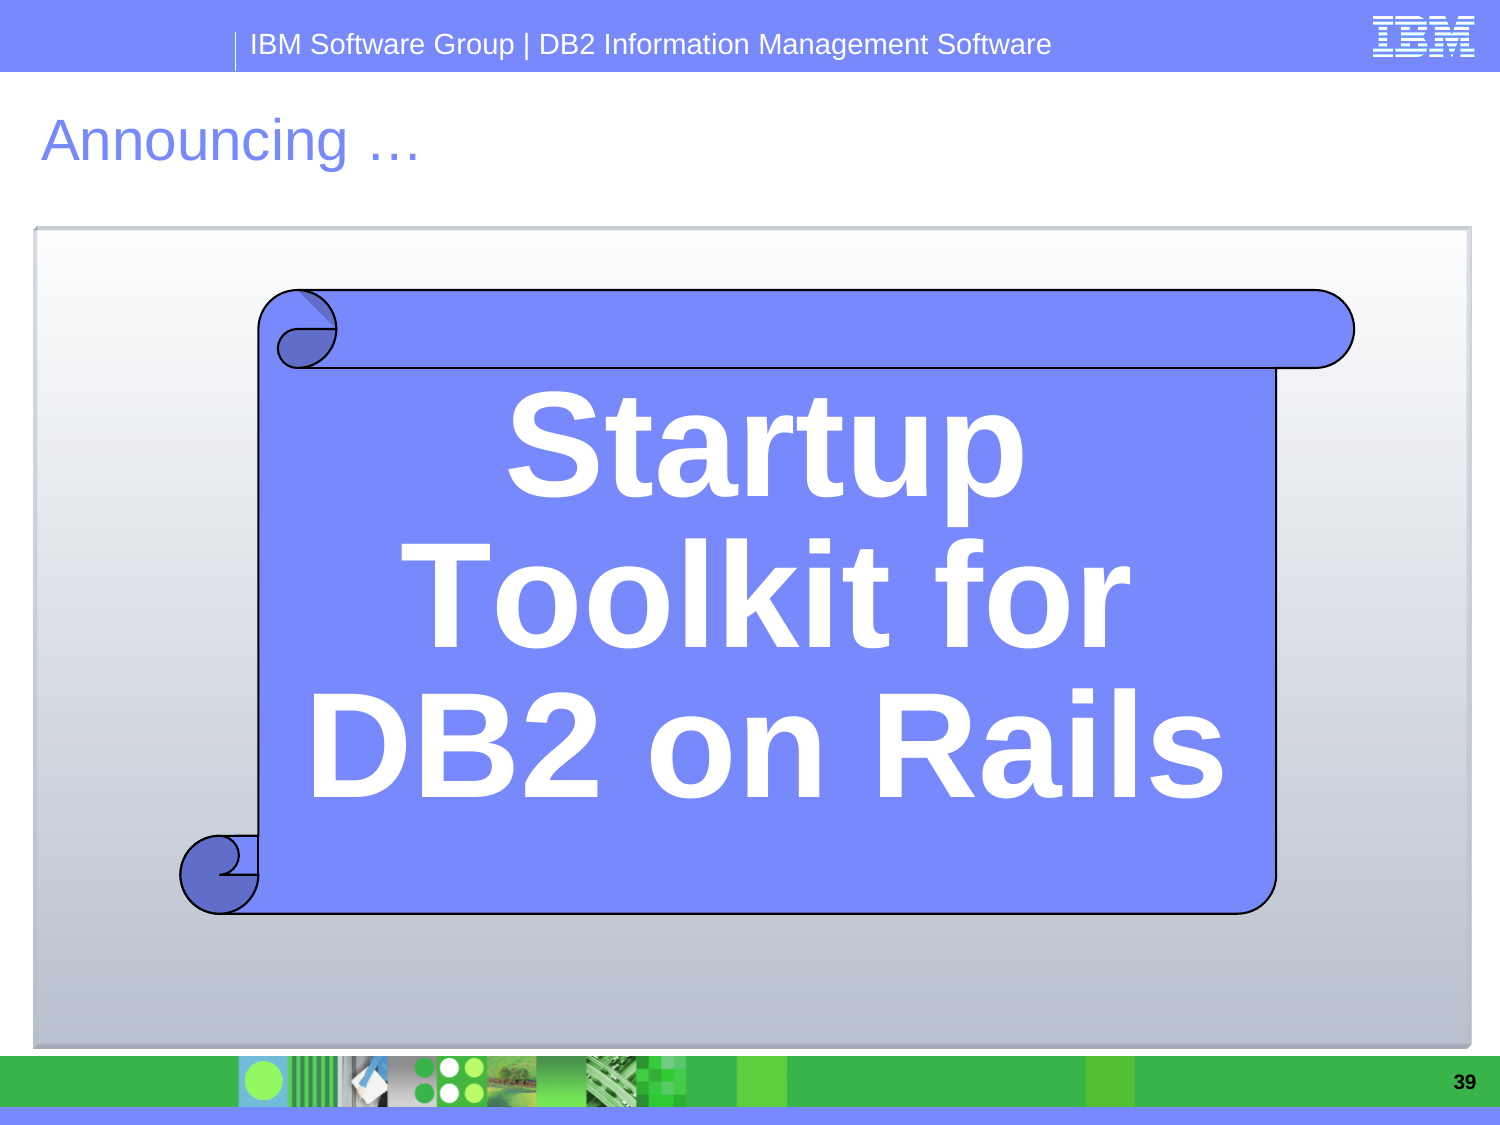

# Announcing …
Startup Toolkit for DB2 on Rails
39